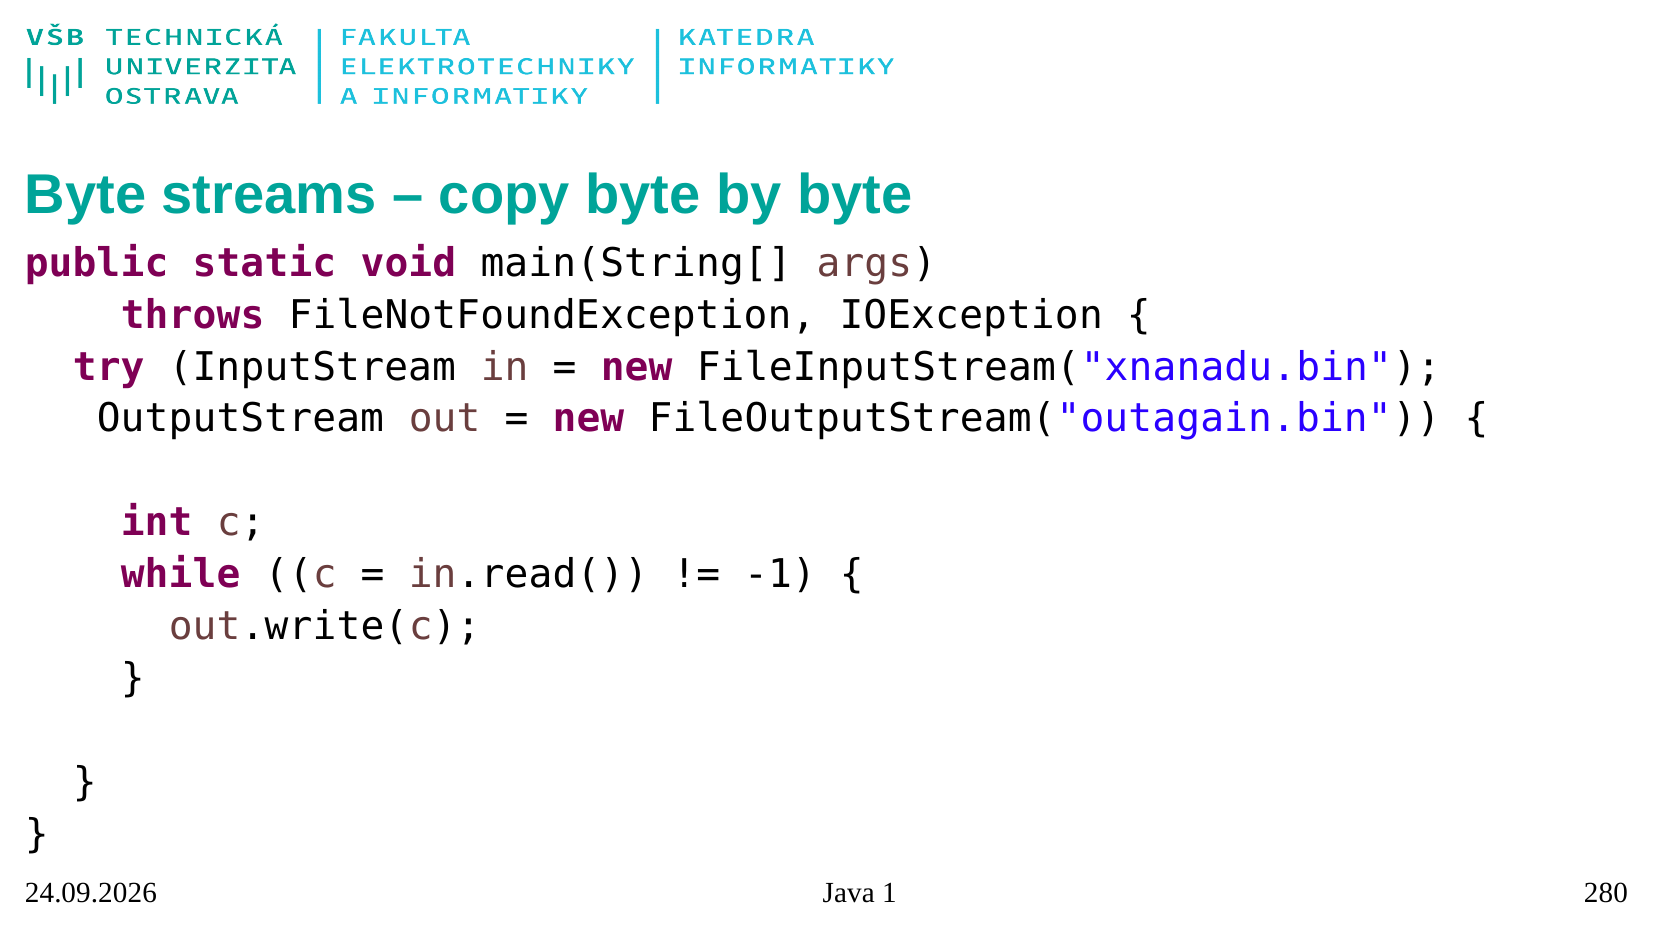

# Byte streams – copy byte by byte
public static void main(String[] args)
 throws FileNotFoundException, IOException {
 try (InputStream in = new FileInputStream("xnanadu.bin");
 OutputStream out = new FileOutputStream("outagain.bin")) {
 int c;
 while ((c = in.read()) != -1) {
 out.write(c);
 }
 }
}
Java 1
280